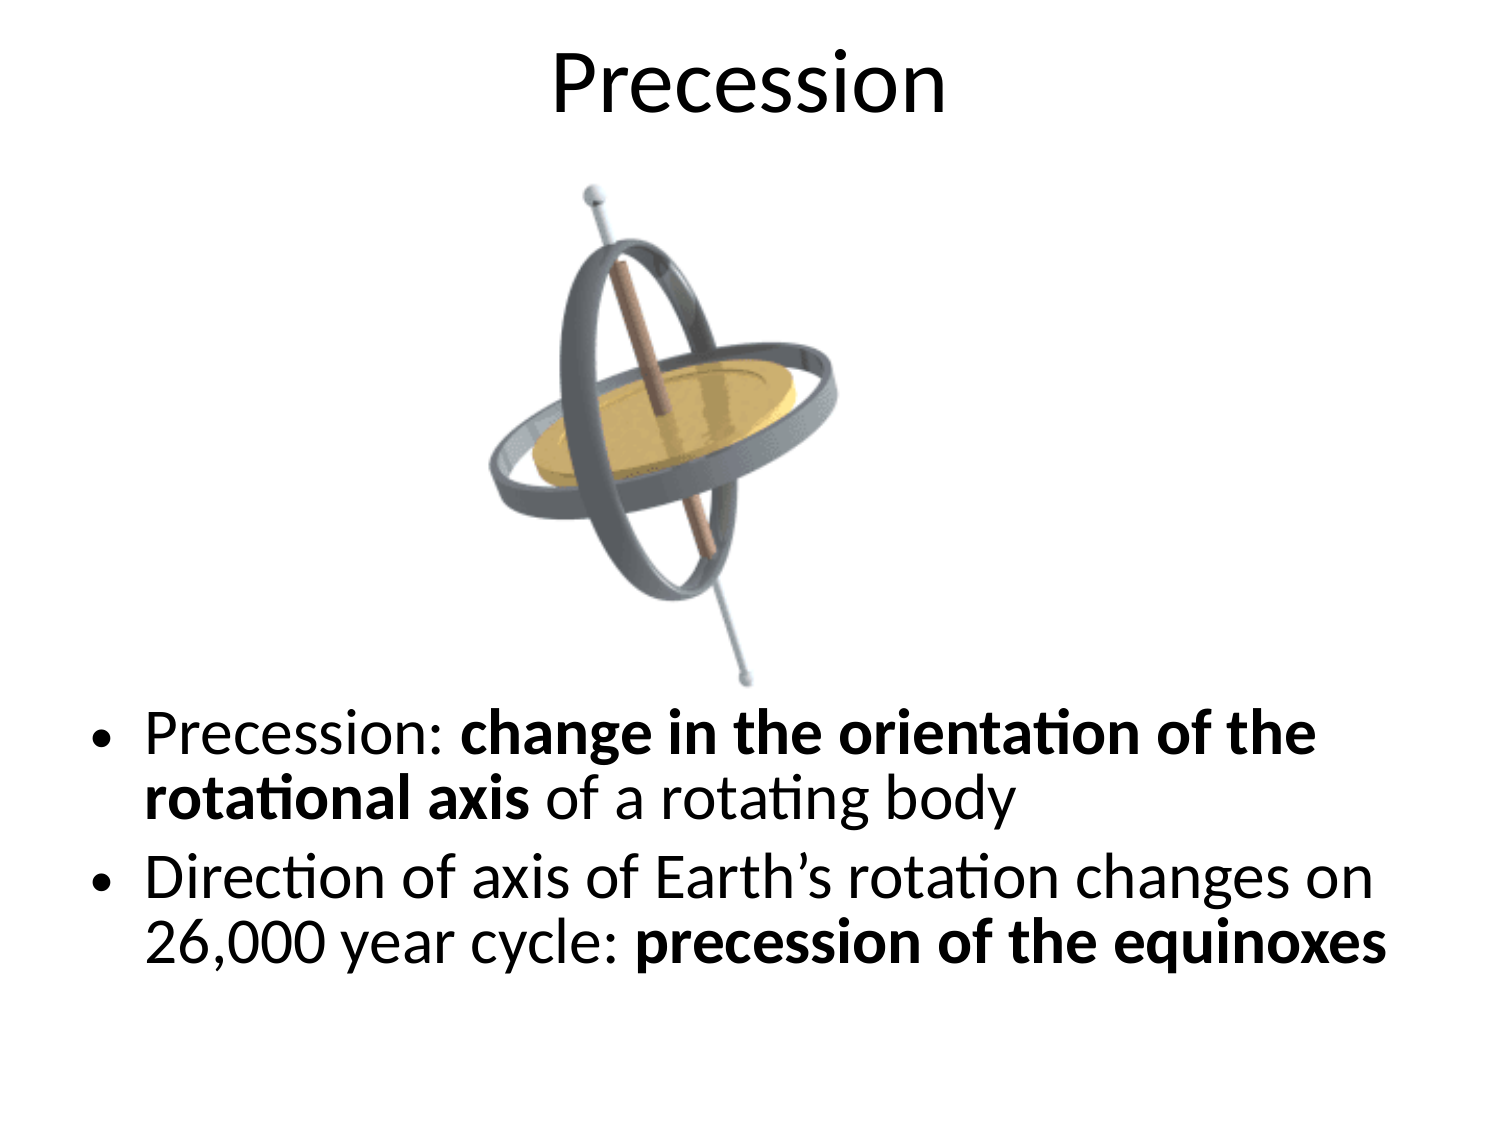

# Precession
Precession: change in the orientation of the rotational axis of a rotating body
Direction of axis of Earth’s rotation changes on 26,000 year cycle: precession of the equinoxes